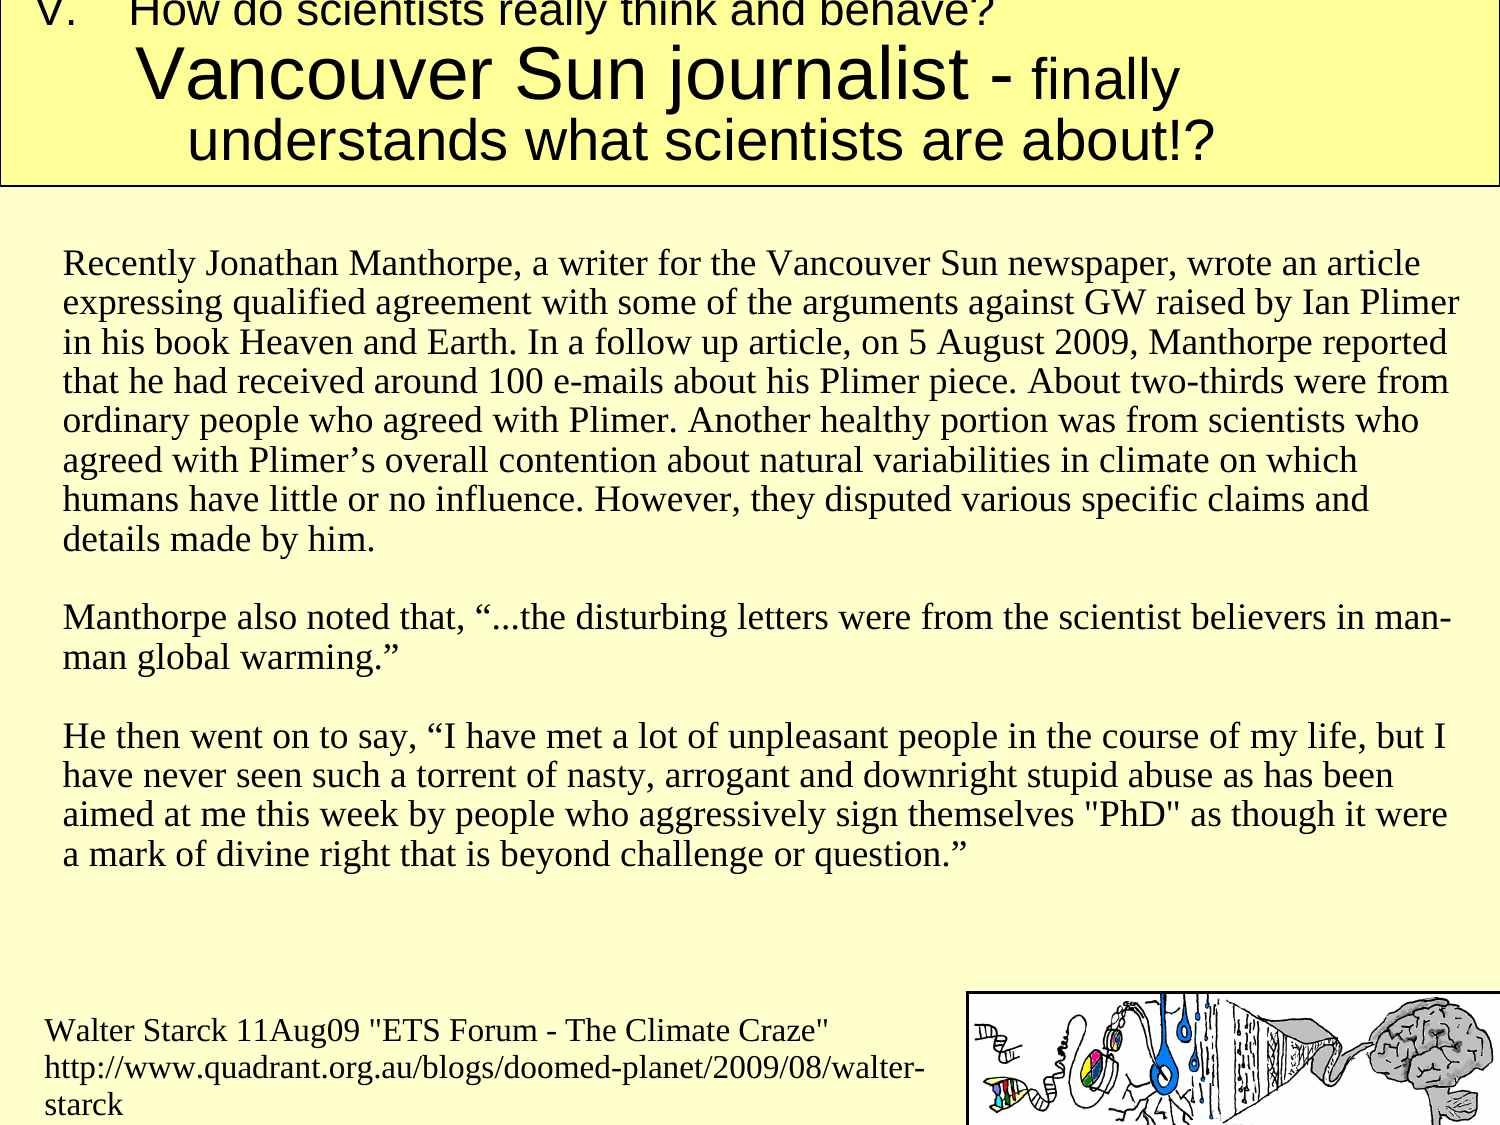

# V. How do scientists really think and behave? Vancouver Sun journalist - finally understands what scientists are about!?
Recently Jonathan Manthorpe, a writer for the Vancouver Sun newspaper, wrote an article
expressing qualified agreement with some of the arguments against GW raised by Ian Plimer
in his book Heaven and Earth. In a follow up article, on 5 August 2009, Manthorpe reported
that he had received around 100 e-mails about his Plimer piece. About two-thirds were from
ordinary people who agreed with Plimer. Another healthy portion was from scientists who
agreed with Plimer’s overall contention about natural variabilities in climate on which
humans have little or no influence. However, they disputed various specific claims and
details made by him.
Manthorpe also noted that, “...the disturbing letters were from the scientist believers in man-
man global warming.”
He then went on to say, “I have met a lot of unpleasant people in the course of my life, but I
have never seen such a torrent of nasty, arrogant and downright stupid abuse as has been
aimed at me this week by people who aggressively sign themselves "PhD" as though it were
a mark of divine right that is beyond challenge or question.”
Walter Starck 11Aug09 "ETS Forum - The Climate Craze" http://www.quadrant.org.au/blogs/doomed-planet/2009/08/walter-starck